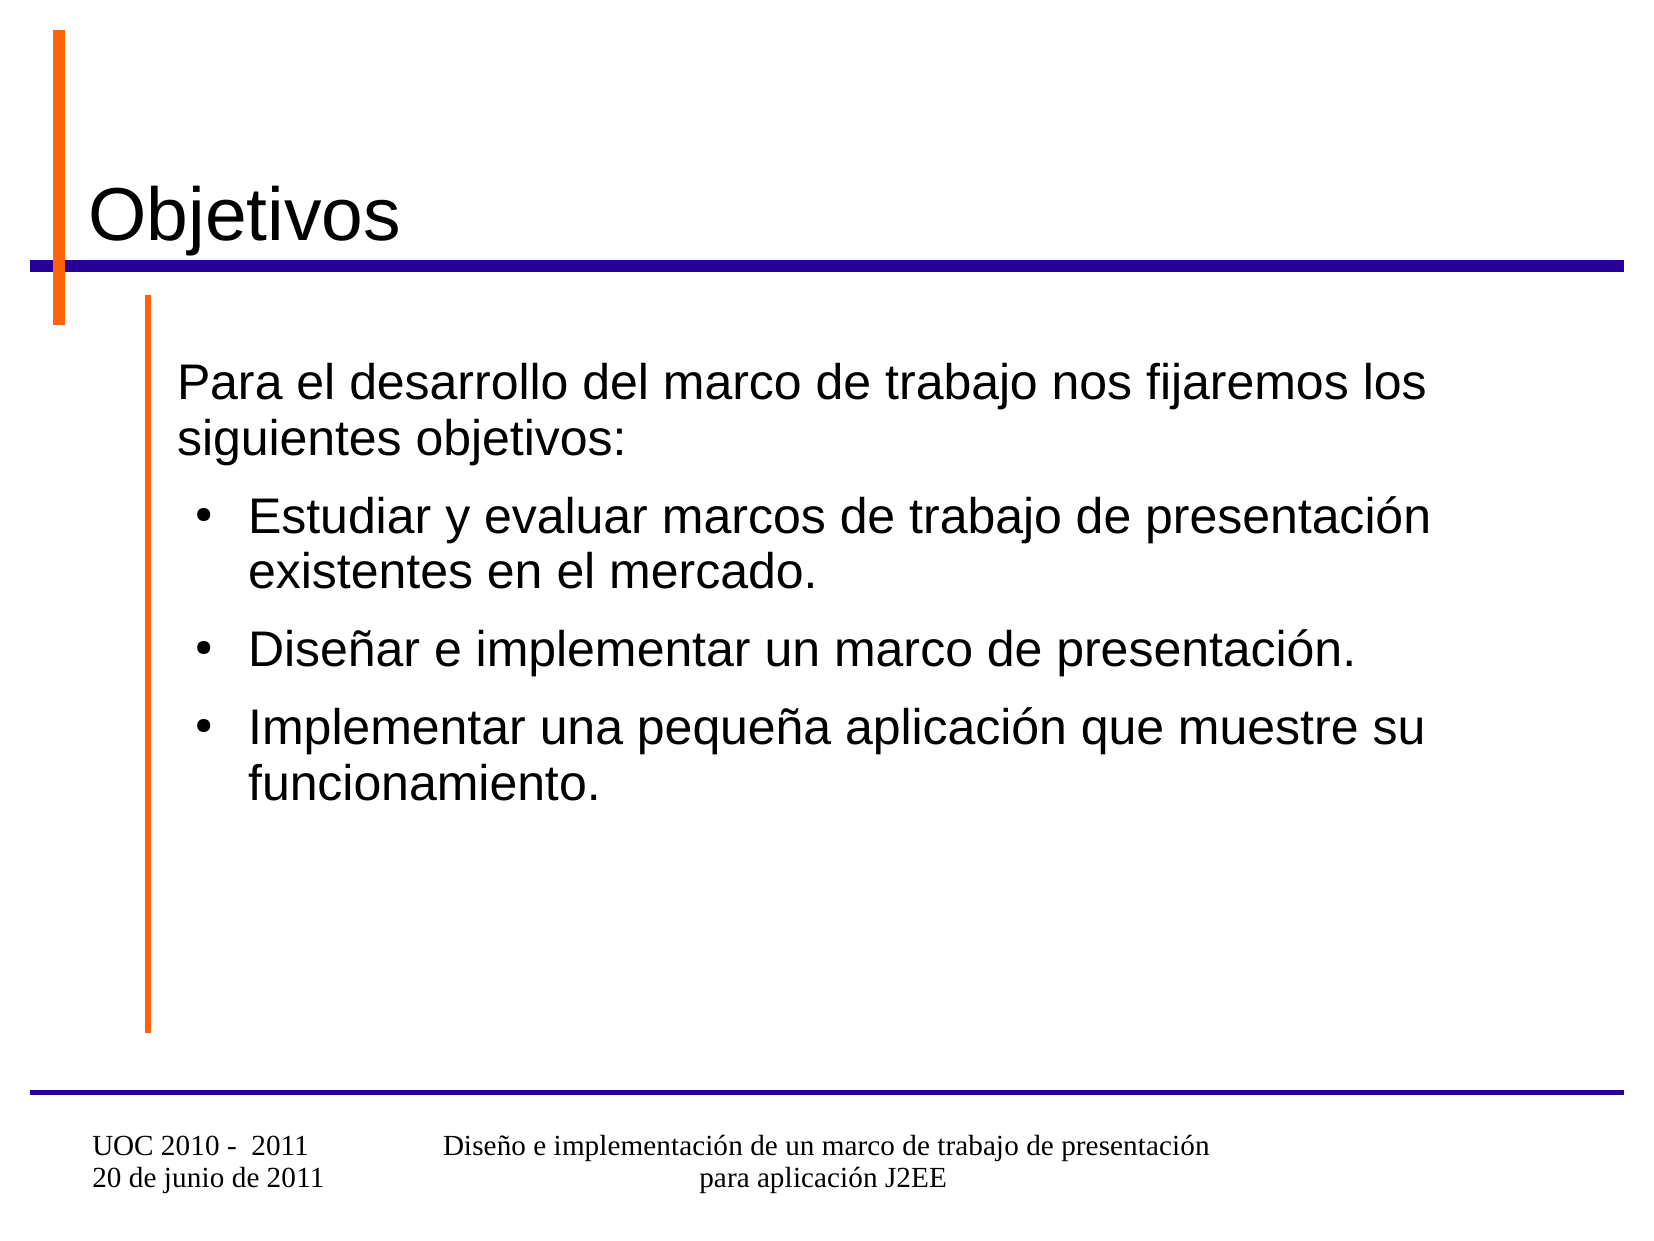

# Objetivos
Para el desarrollo del marco de trabajo nos fijaremos los siguientes objetivos:
Estudiar y evaluar marcos de trabajo de presentación existentes en el mercado.
Diseñar e implementar un marco de presentación.
Implementar una pequeña aplicación que muestre su funcionamiento.